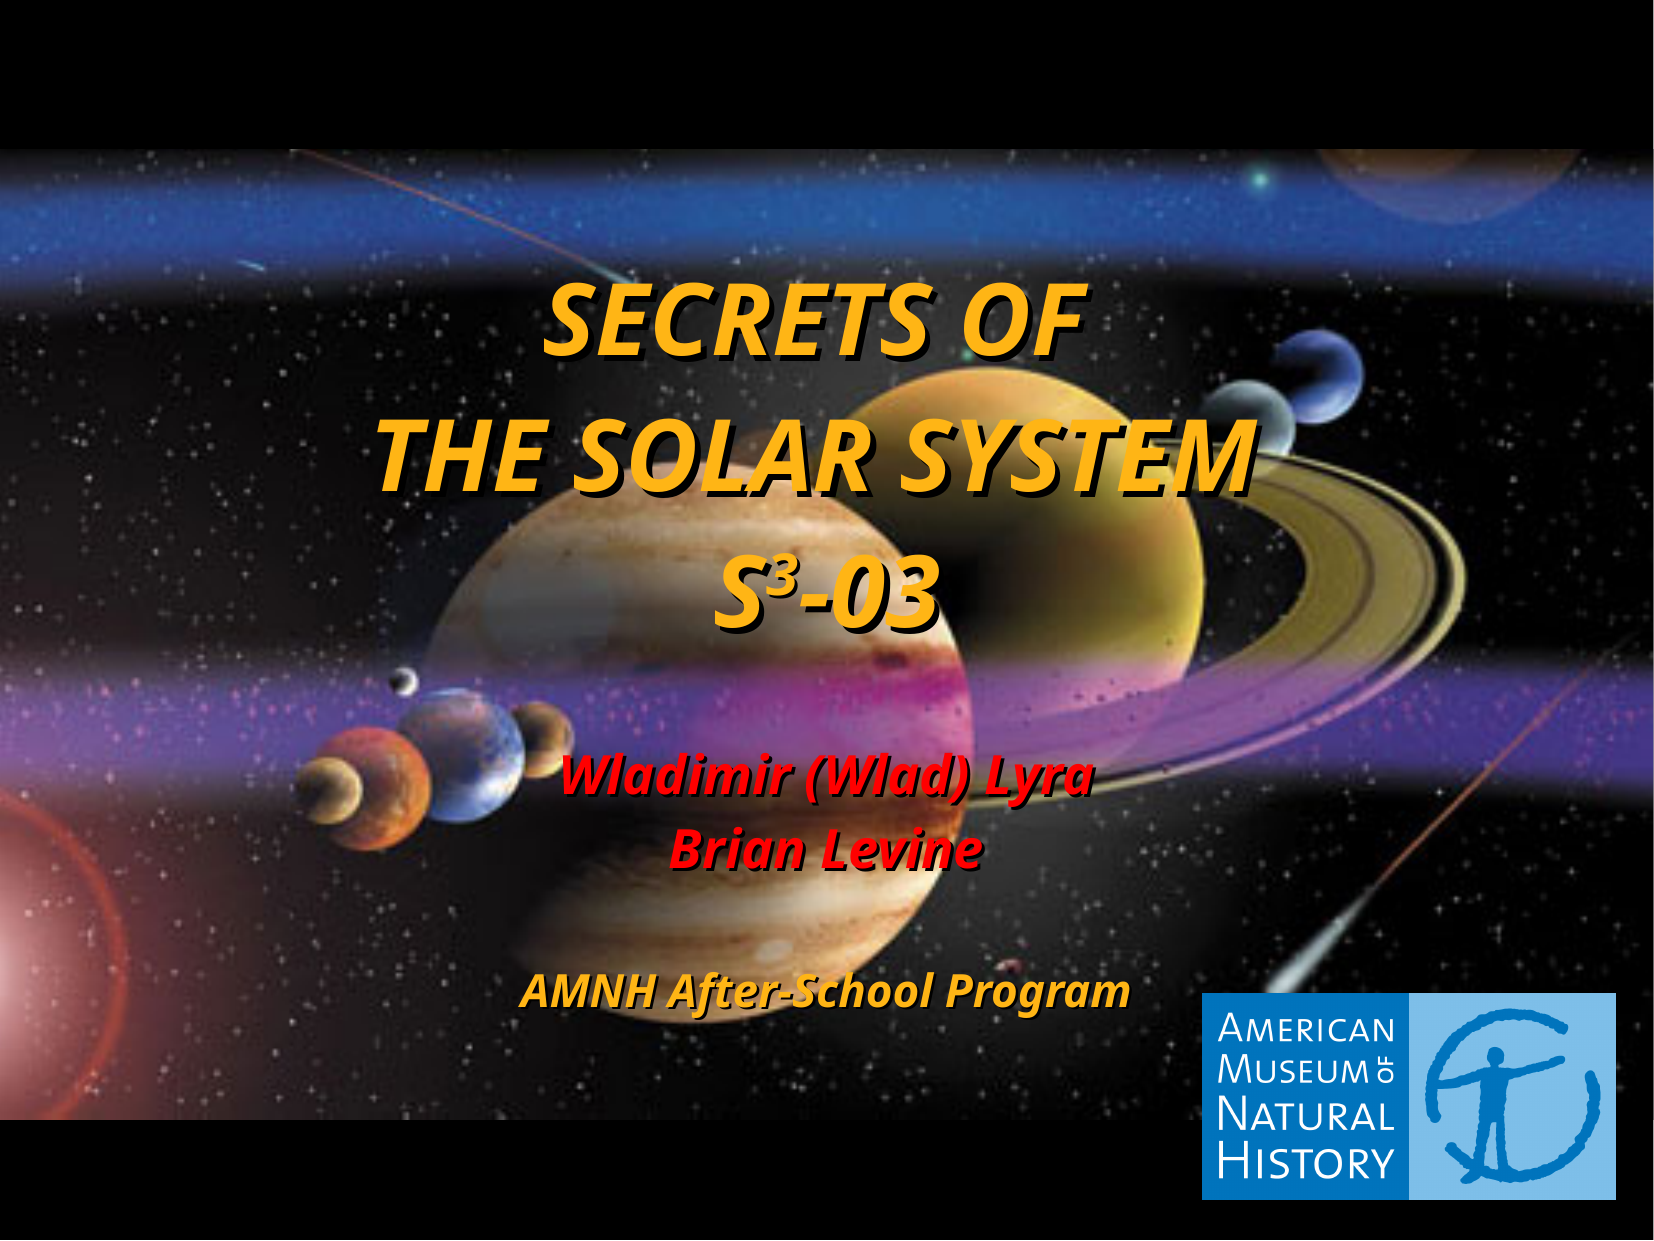

SECRETS OF
THE SOLAR SYSTEM
S3-03
Wladimir (Wlad) Lyra
Brian Levine
AMNH After-School Program